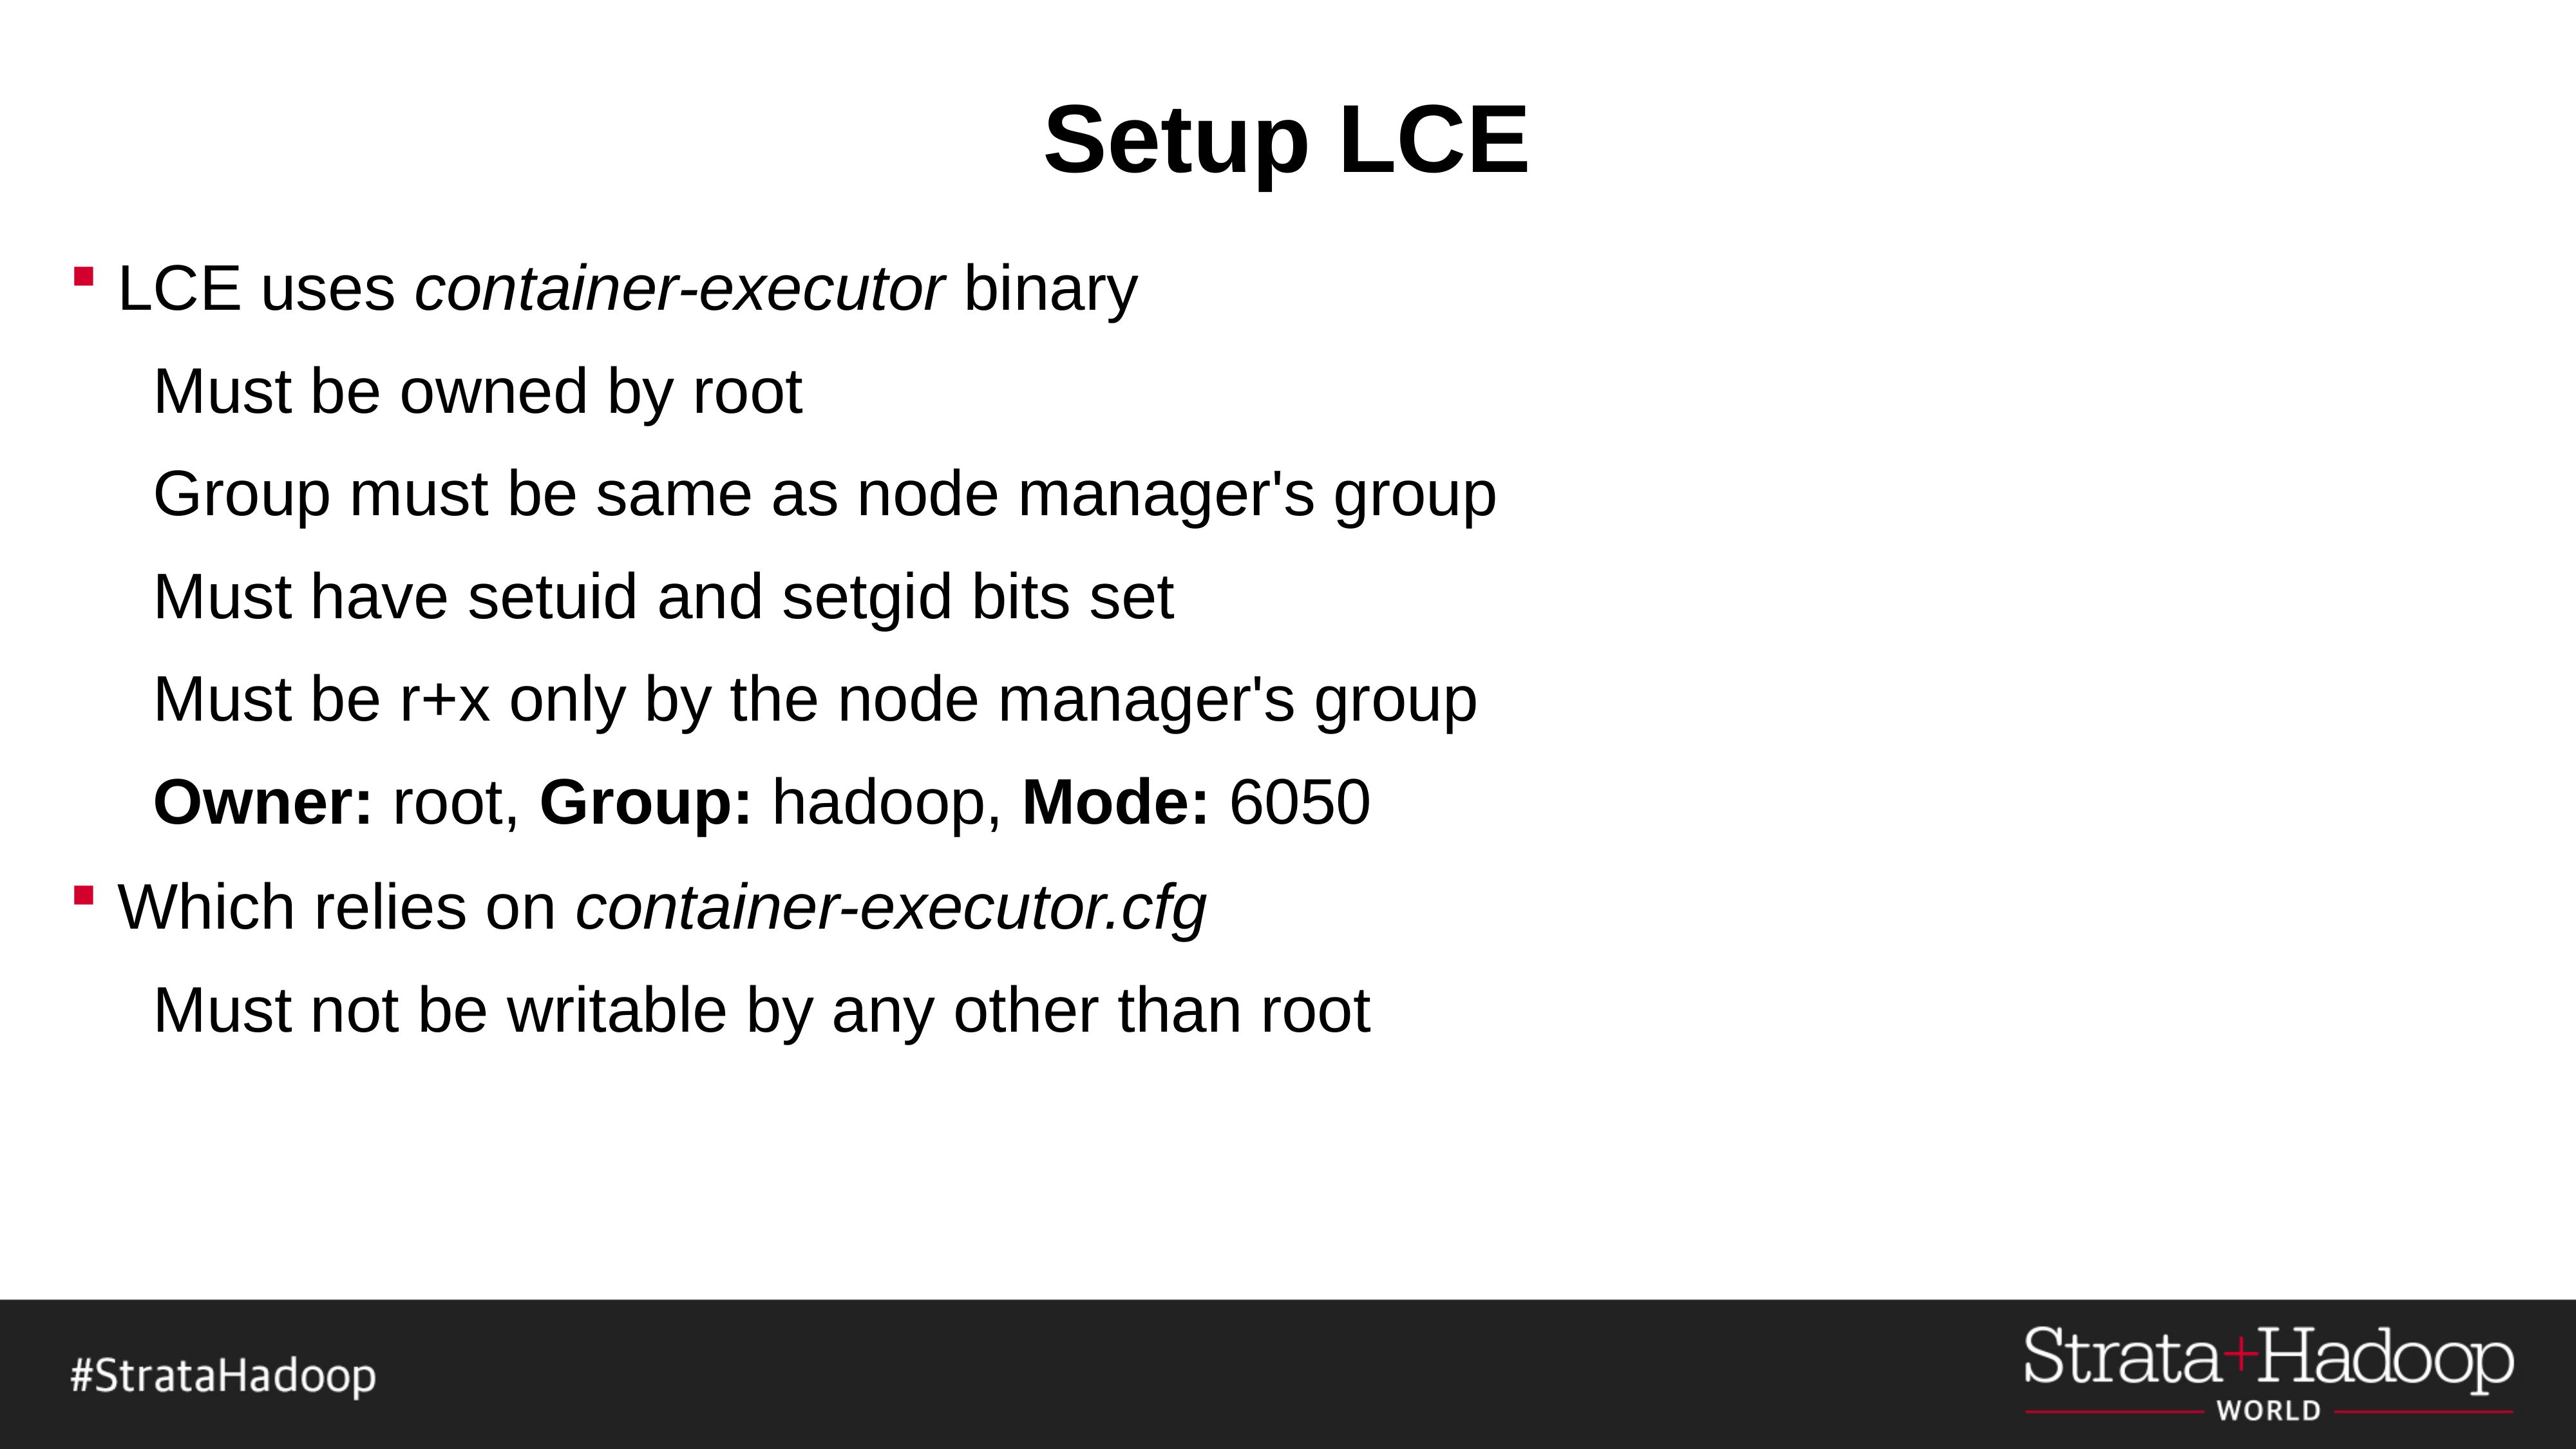

# Setup LCE
LCE uses container-executor binary
Must be owned by root
Group must be same as node manager's group
Must have setuid and setgid bits set
Must be r+x only by the node manager's group
Owner: root, Group: hadoop, Mode: 6050
Which relies on container-executor.cfg
Must not be writable by any other than root